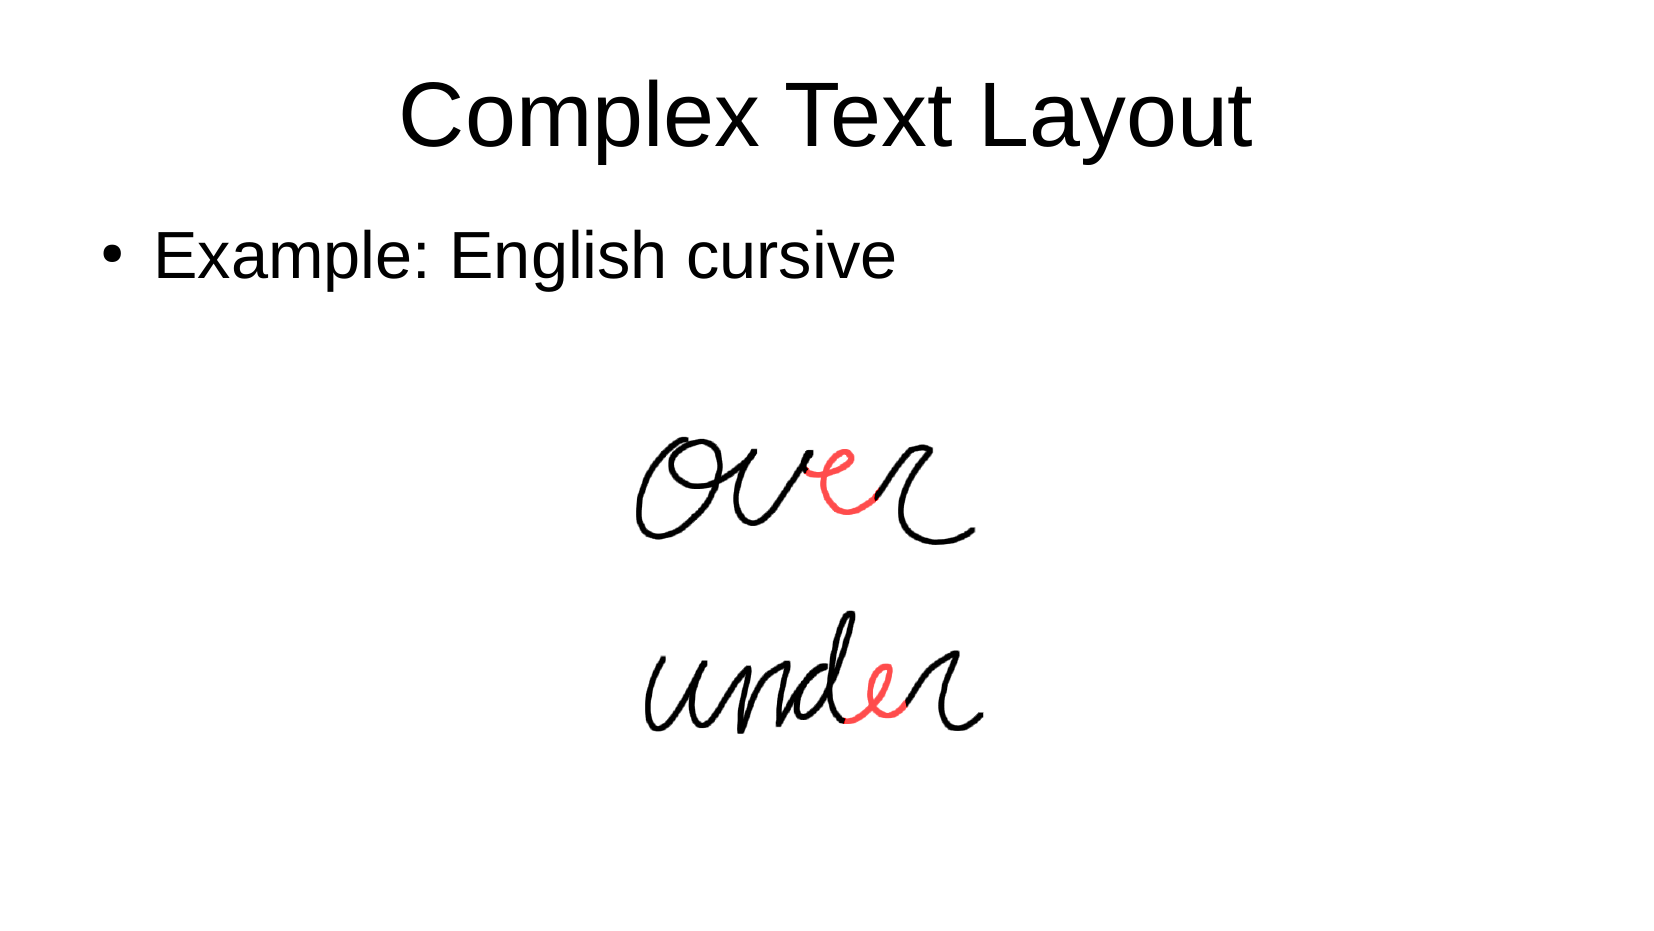

# Complex Text Layout
Example: English cursive